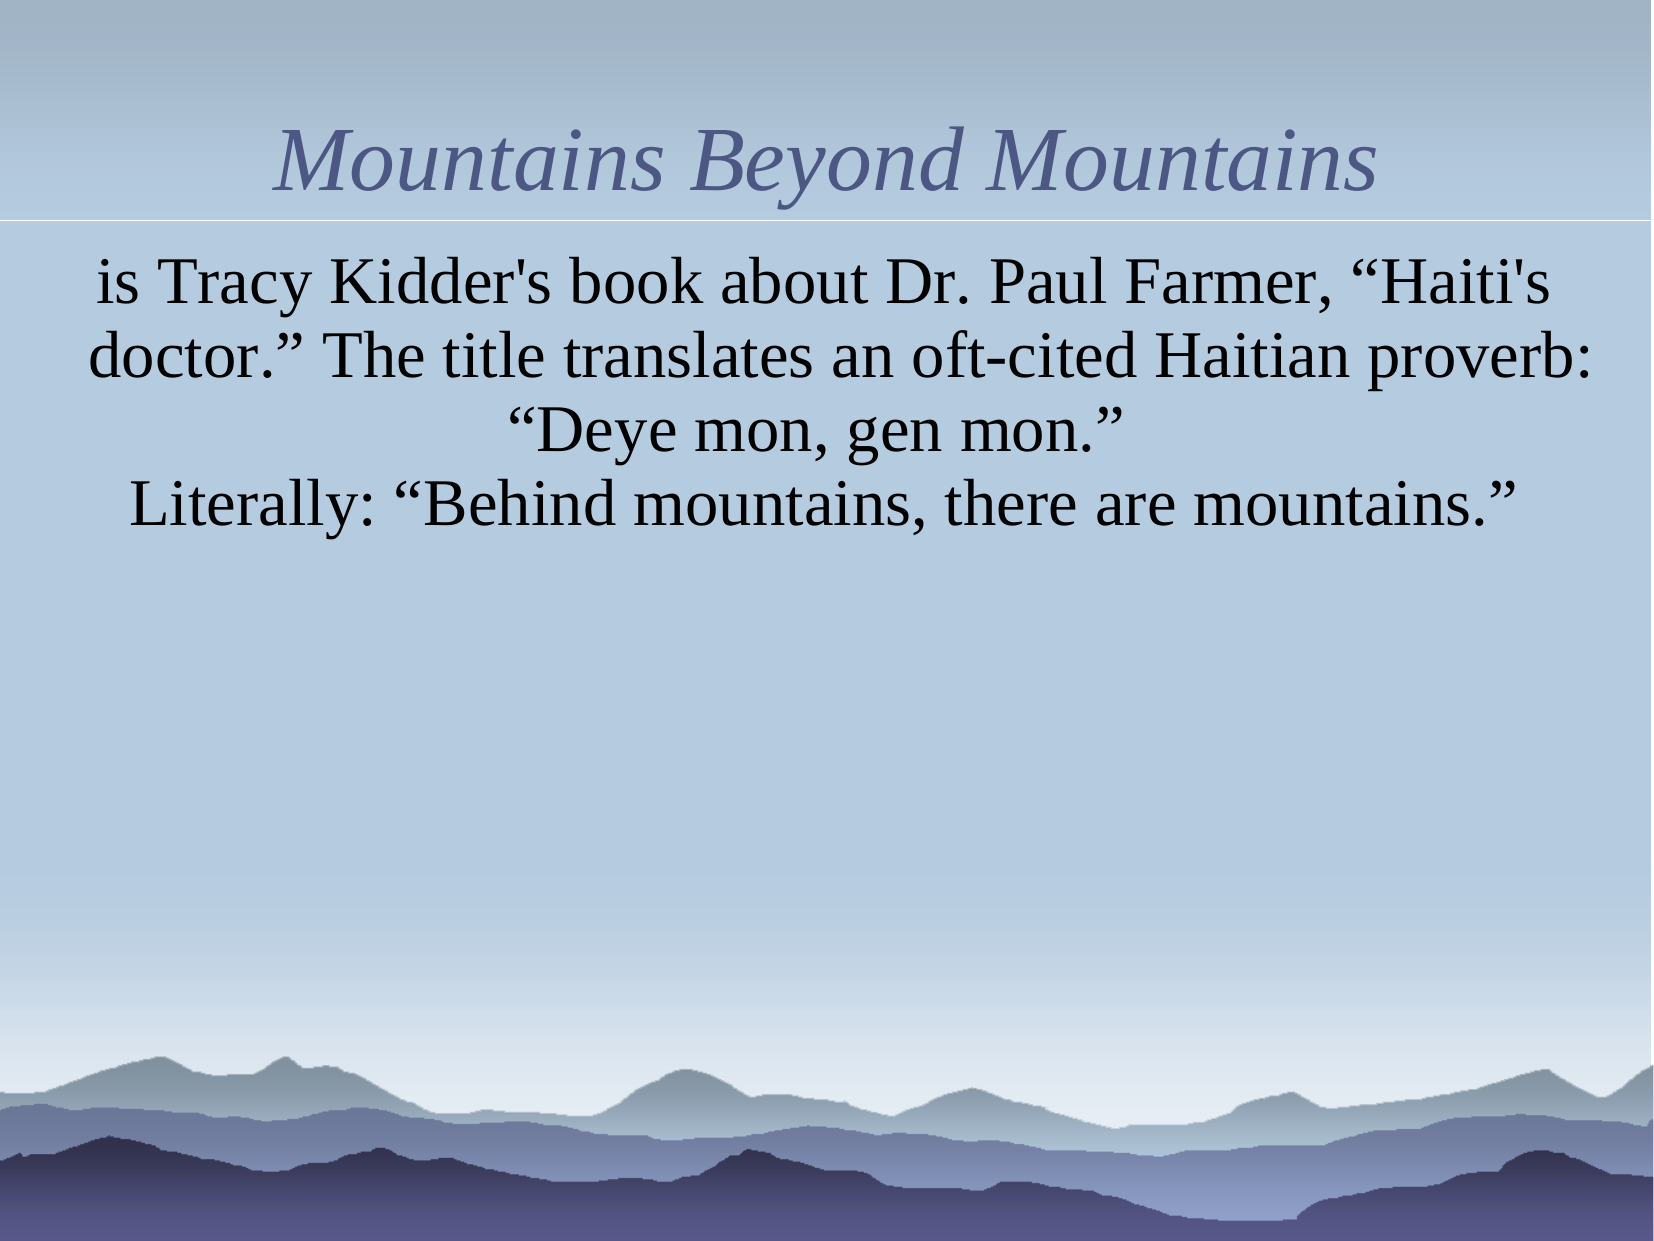

# Mountains Beyond Mountains
is Tracy Kidder's book about Dr. Paul Farmer, “Haiti's doctor.” The title translates an oft-cited Haitian proverb:
“Deye mon, gen mon.”
Literally: “Behind mountains, there are mountains.”